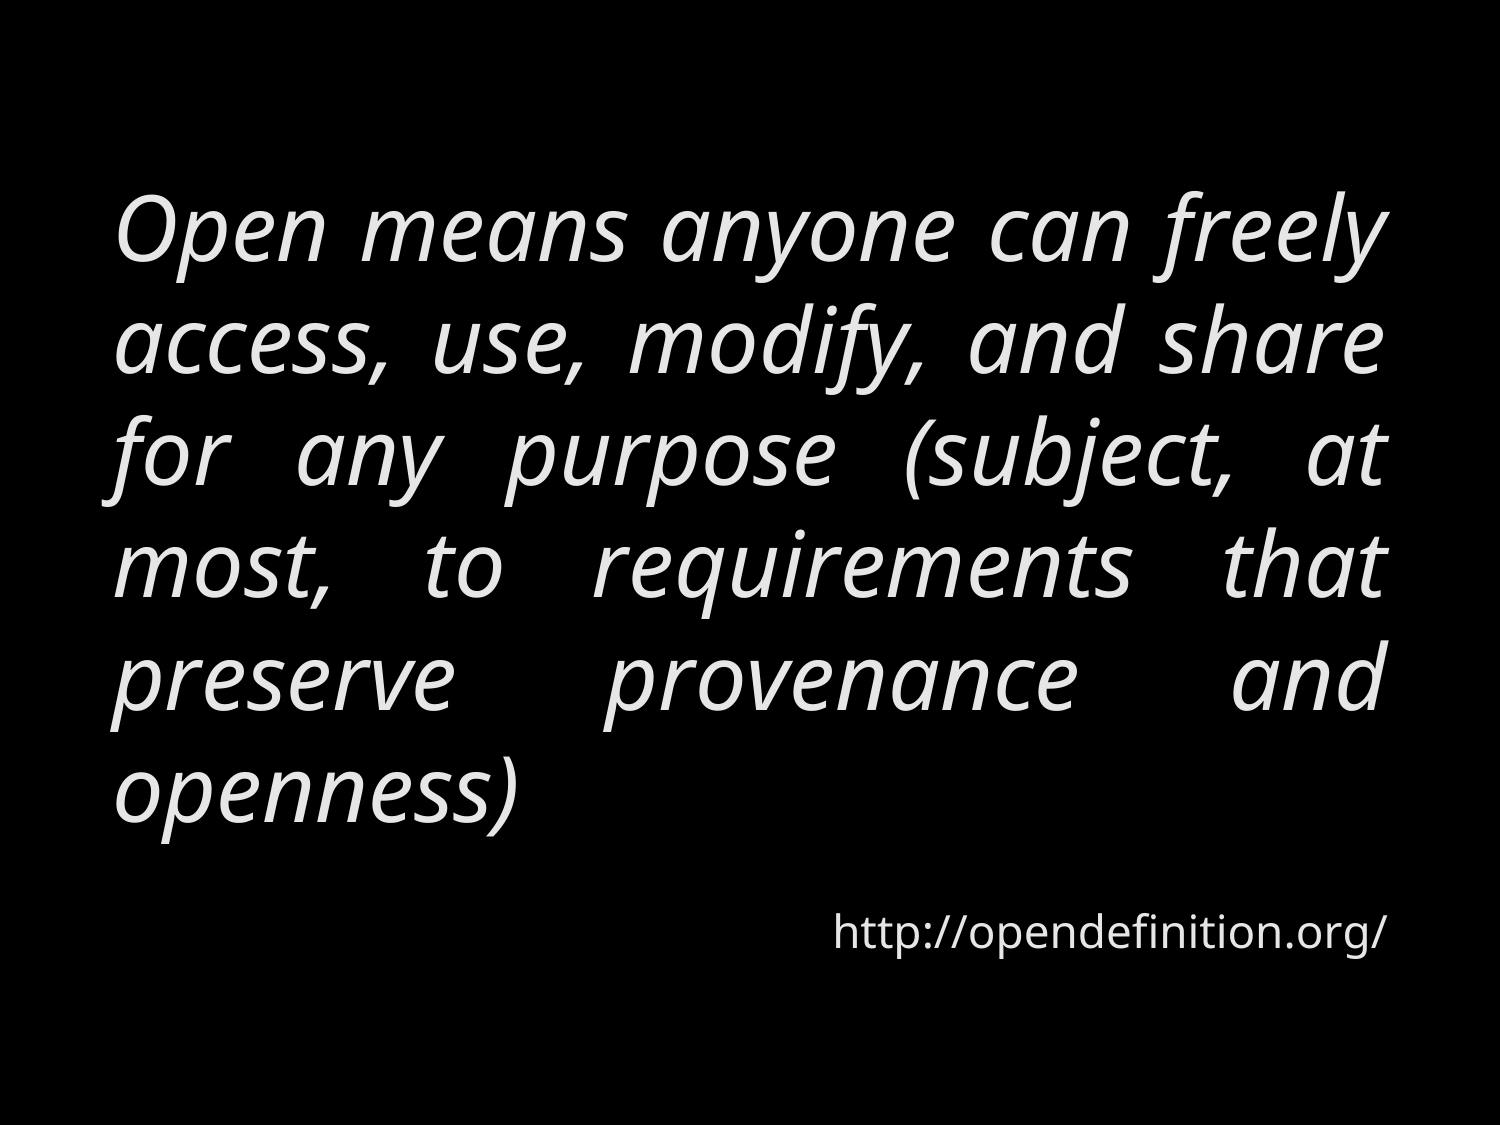

# Open means anyone can freely access, use, modify, and share for any purpose (subject, at most, to requirements that preserve provenance and openness)
http://opendefinition.org/